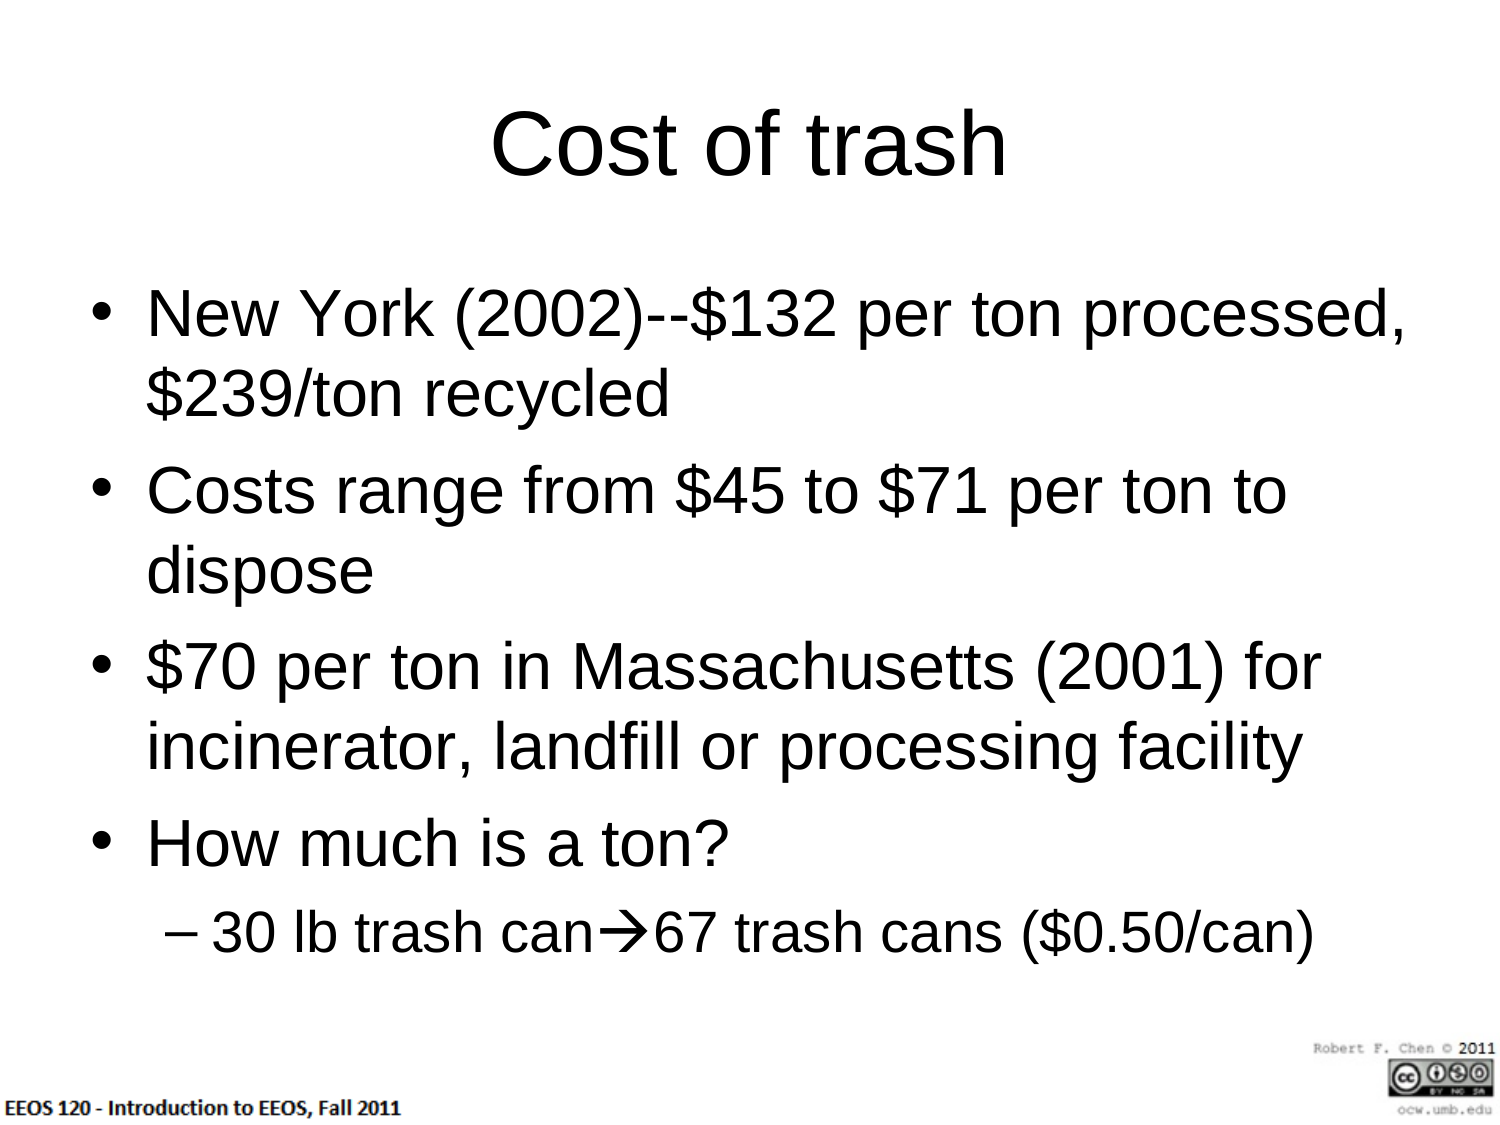

# Cost of trash
New York (2002)--$132 per ton processed, $239/ton recycled
Costs range from $45 to $71 per ton to dispose
$70 per ton in Massachusetts (2001) for incinerator, landfill or processing facility
How much is a ton?
30 lb trash can67 trash cans ($0.50/can)